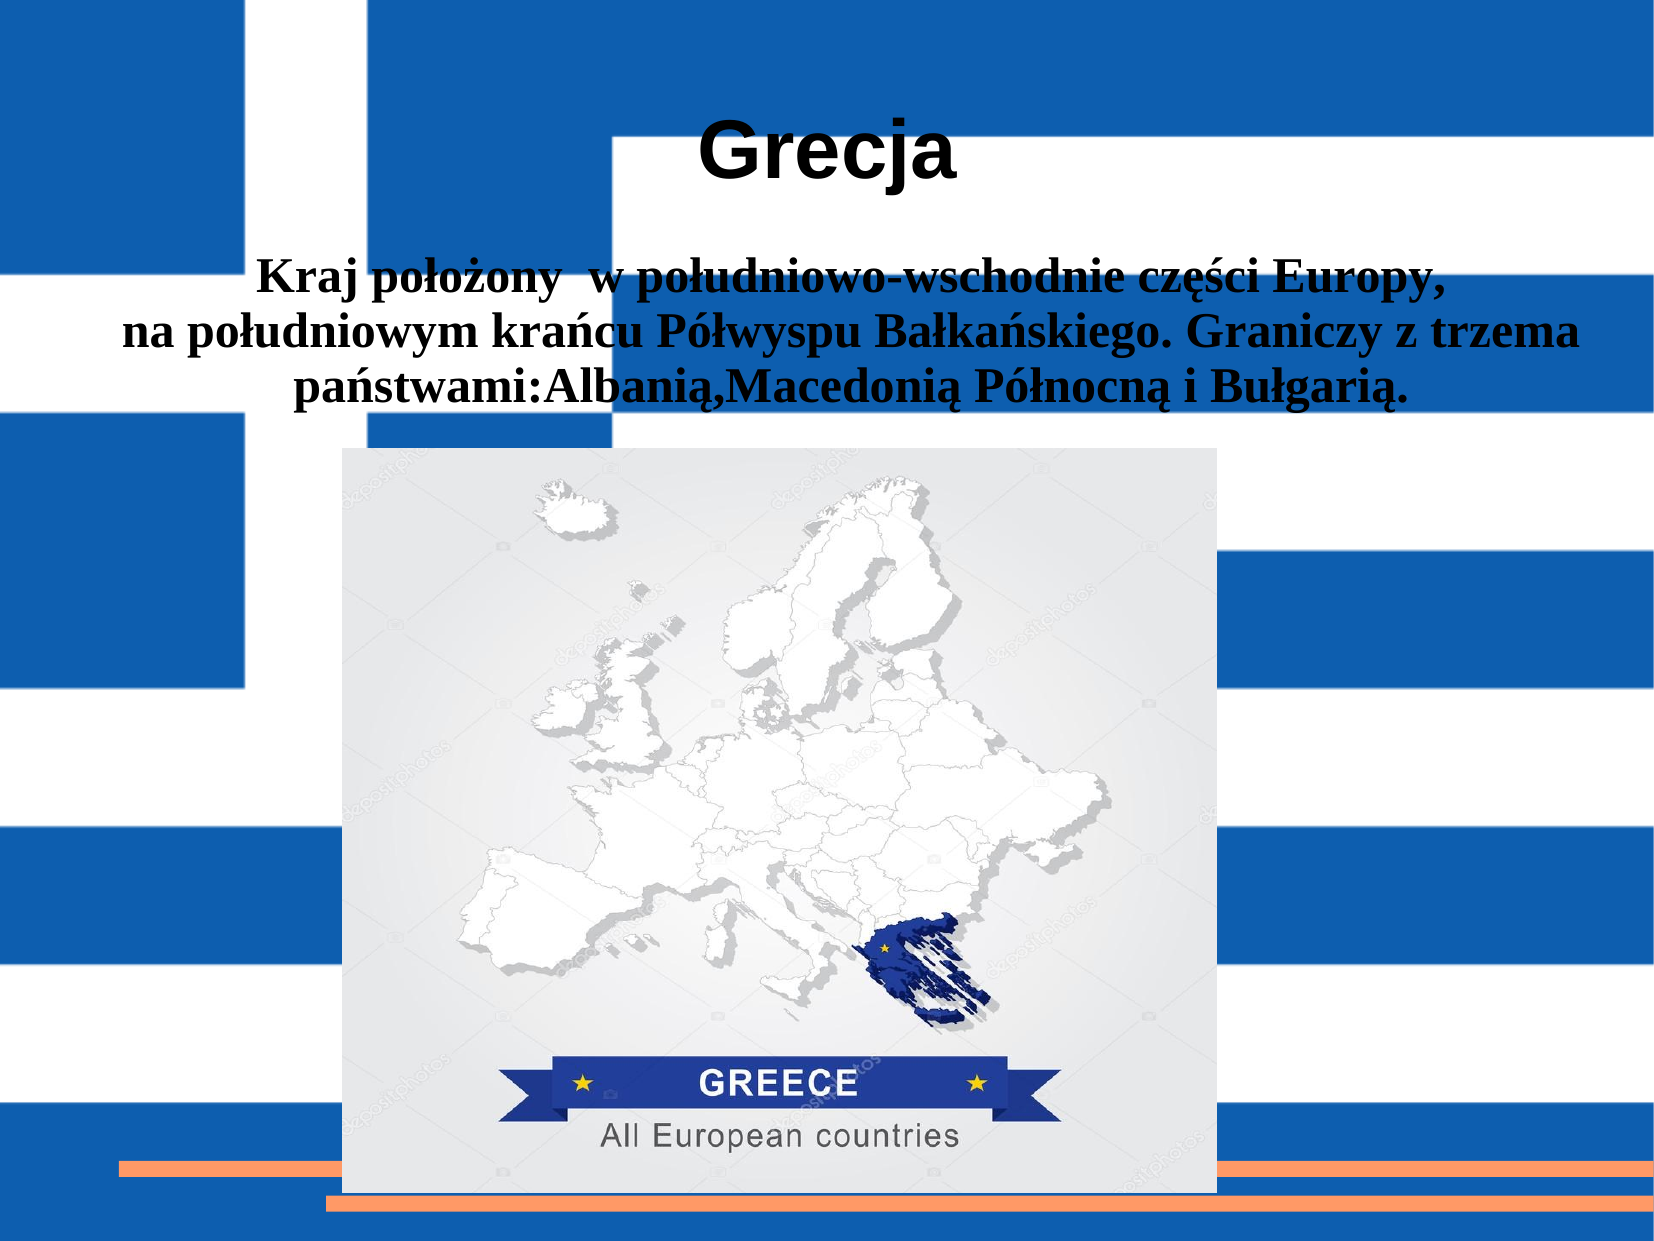

# Grecja
Kraj położony w południowo-wschodnie części Europy,
na południowym krańcu Półwyspu Bałkańskiego. Graniczy z trzema państwami:Albanią,Macedonią Północną i Bułgarią.